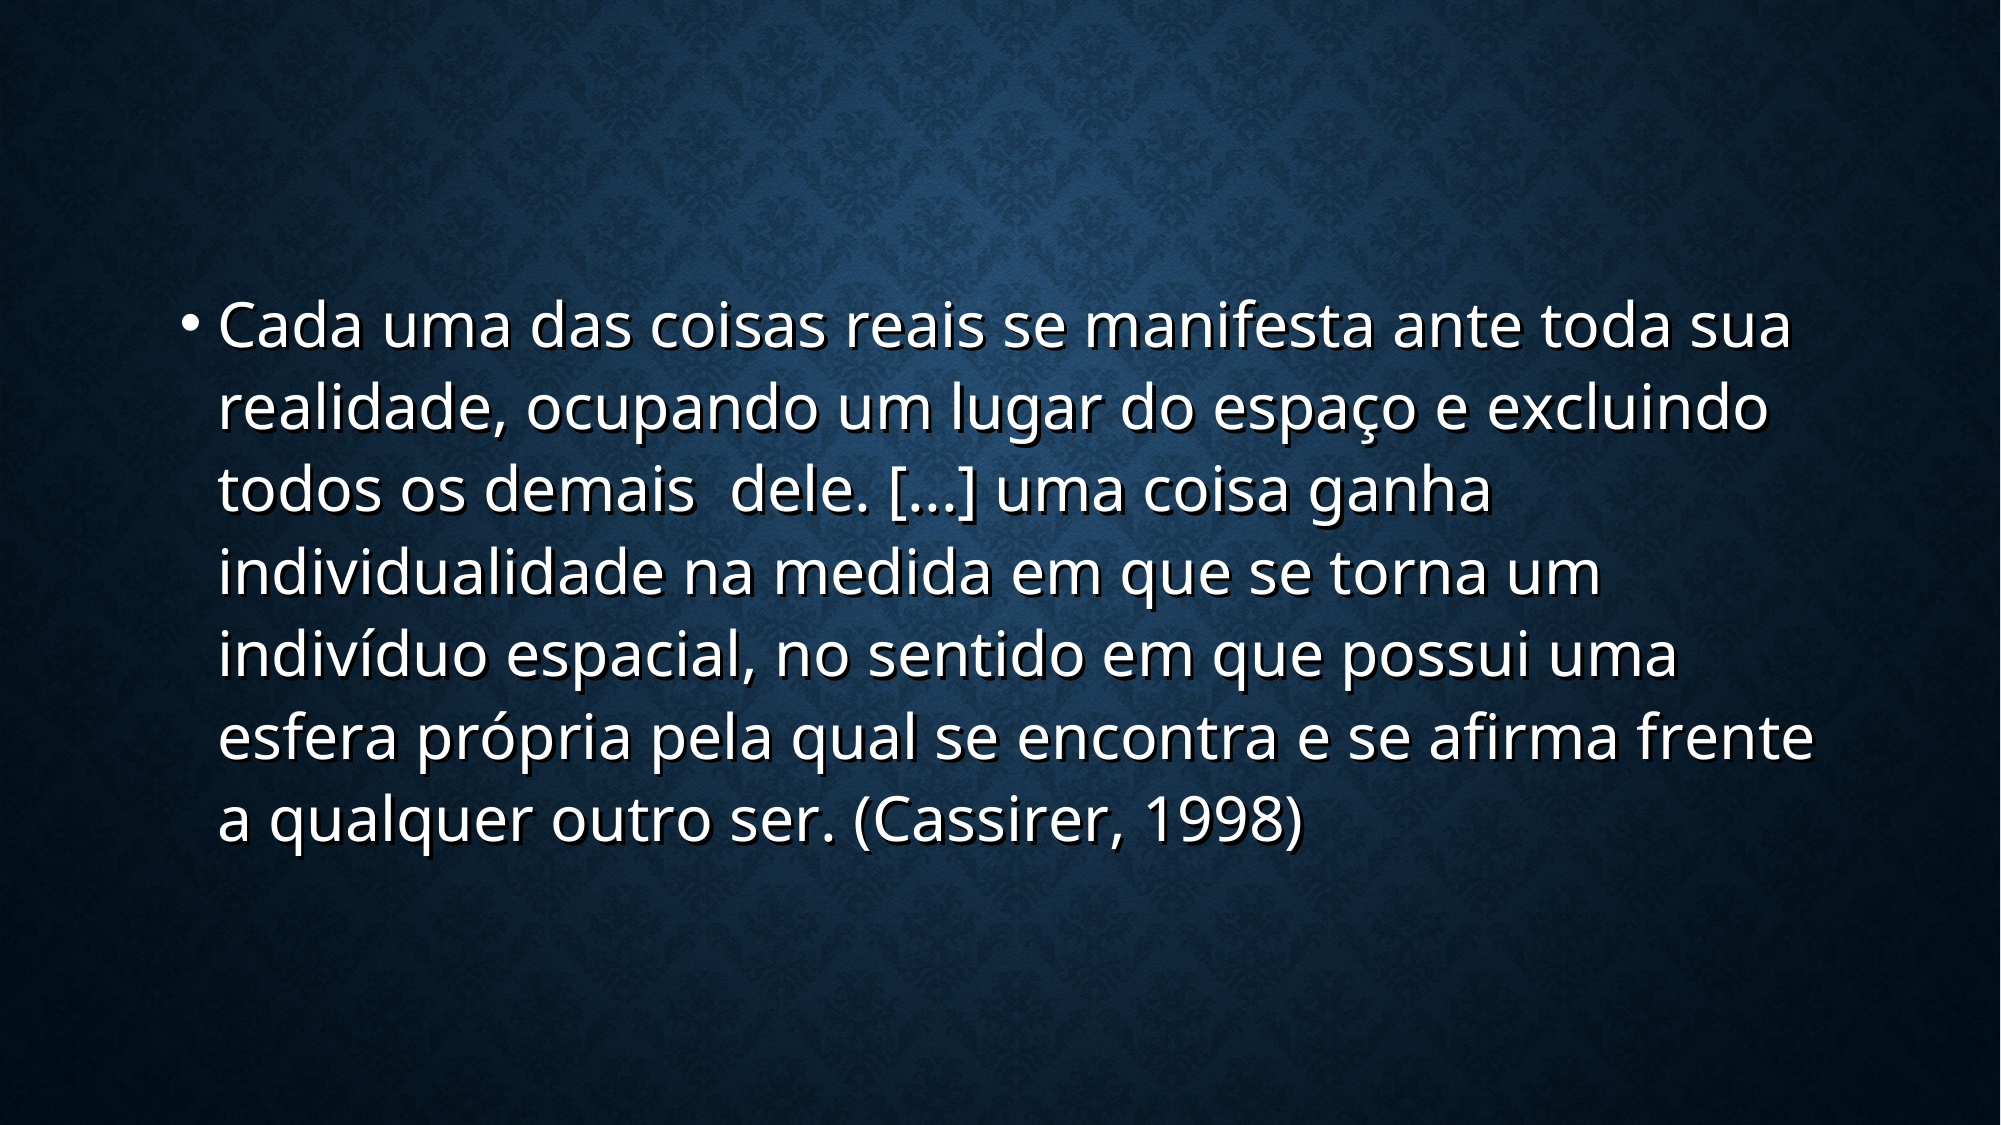

# Cada uma das coisas reais se manifesta ante toda sua realidade, ocupando um lugar do espaço e excluindo todos os demais dele. [...] uma coisa ganha individualidade na medida em que se torna um indivíduo espacial, no sentido em que possui uma esfera própria pela qual se encontra e se afirma frente a qualquer outro ser. (Cassirer, 1998)